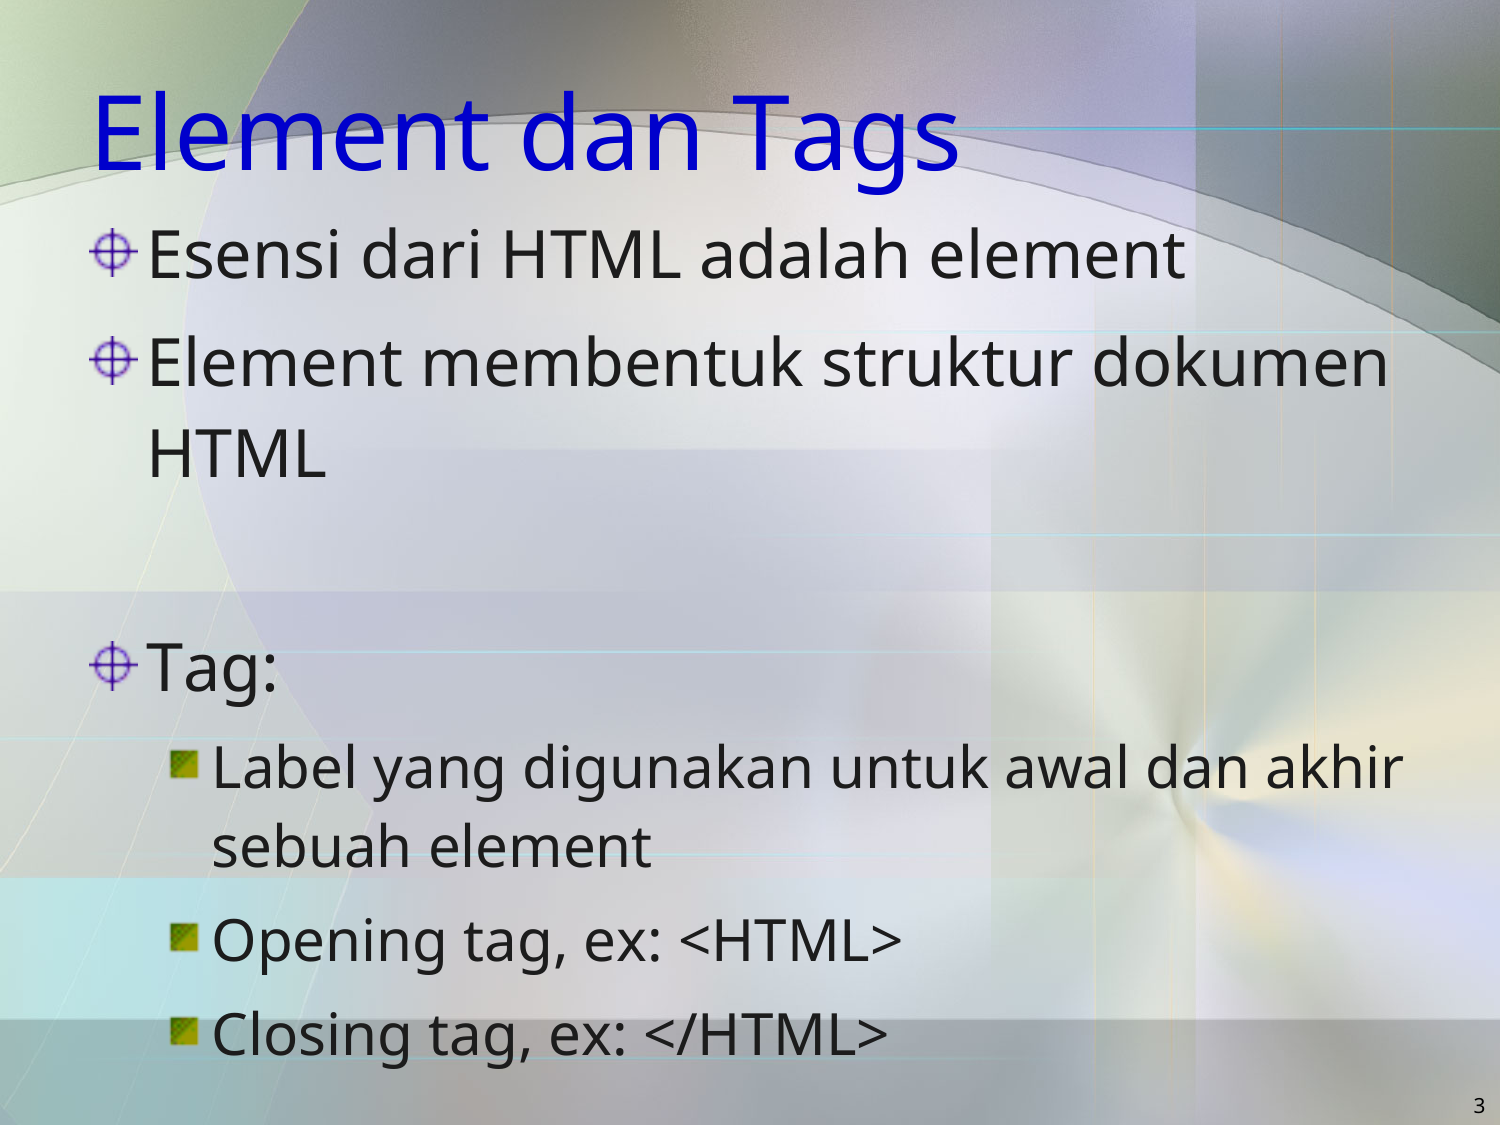

# Element dan Tags
Esensi dari HTML adalah element
Element membentuk struktur dokumen HTML
Tag:
Label yang digunakan untuk awal dan akhir sebuah element
Opening tag, ex: <HTML>
Closing tag, ex: </HTML>
3